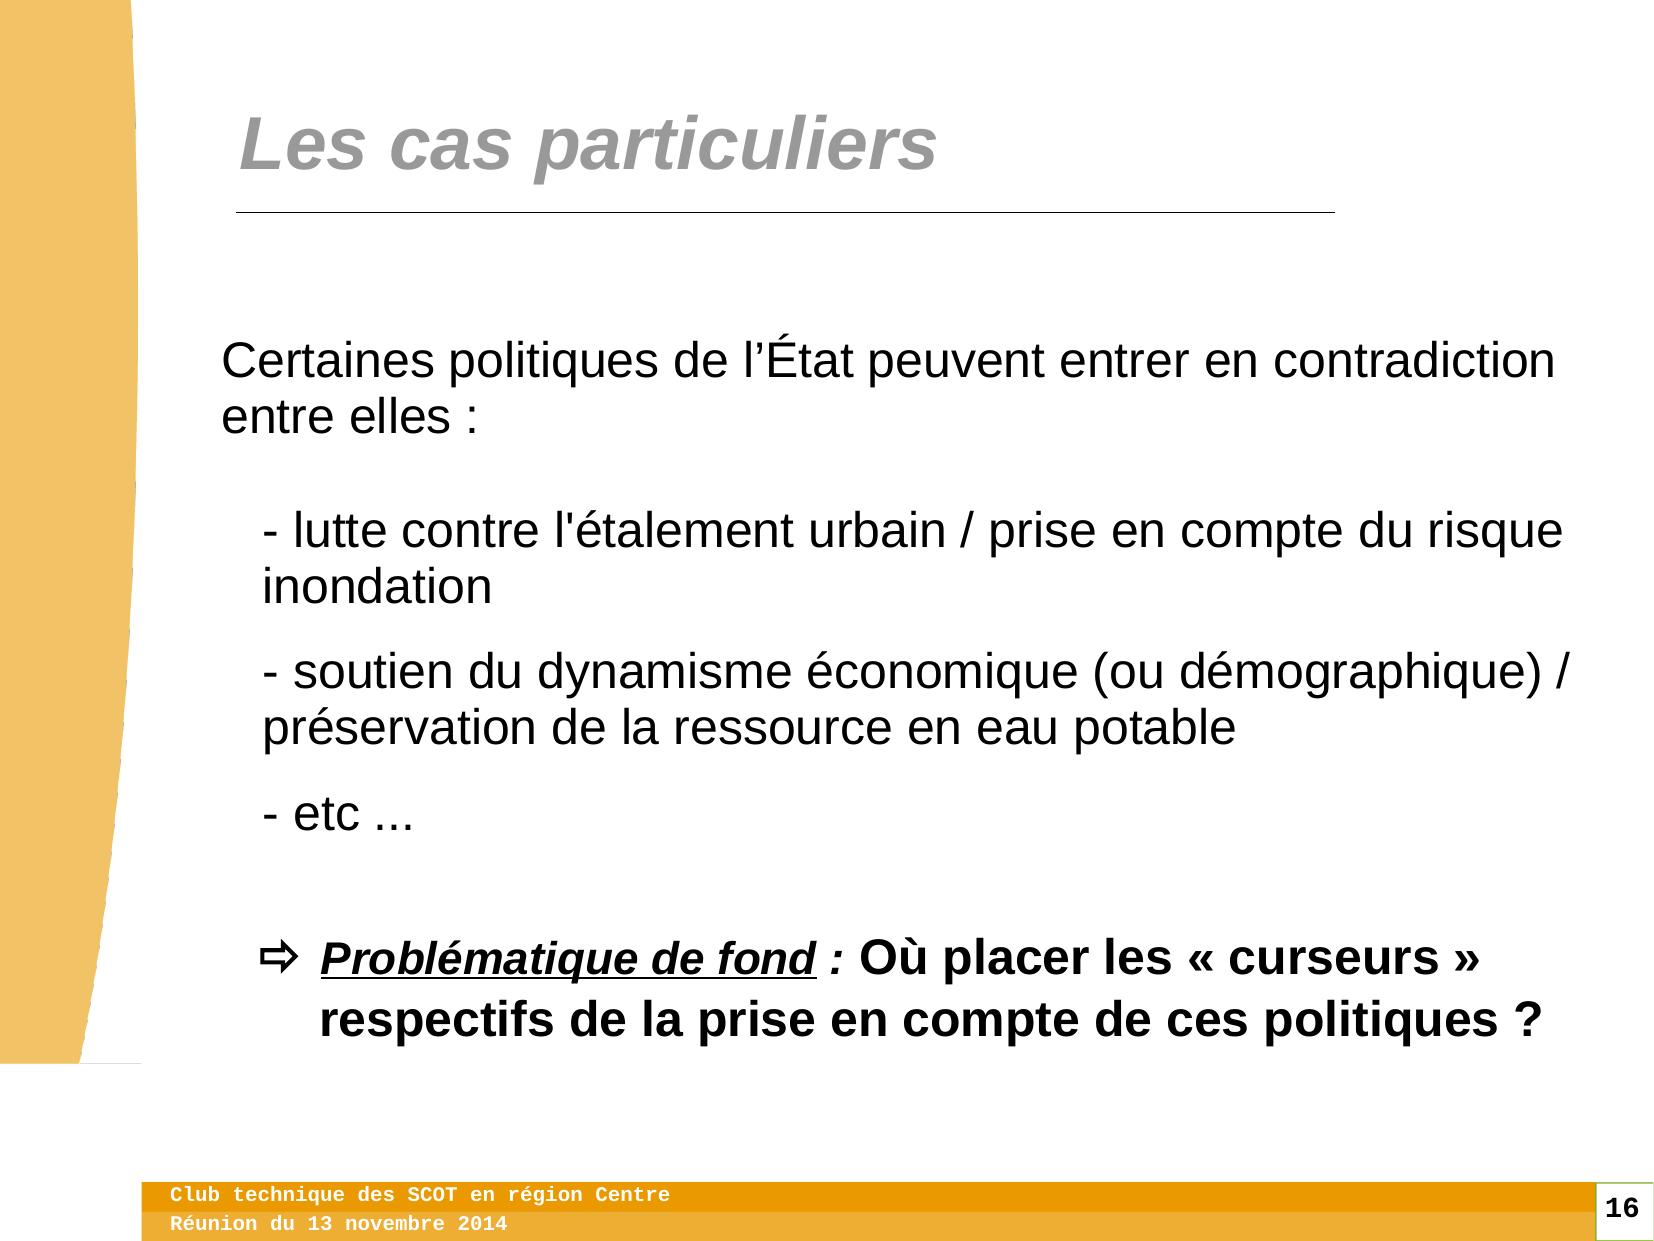

# Les cas particuliers
Certaines politiques de l’État peuvent entrer en contradiction entre elles :
- lutte contre l'étalement urbain / prise en compte du risque inondation
- soutien du dynamisme économique (ou démographique) / préservation de la ressource en eau potable
- etc ...
 Problématique de fond : Où placer les « curseurs »
 respectifs de la prise en compte de ces politiques ?
Club technique des SCOT en région Centre
Réunion du 13 novembre 2014